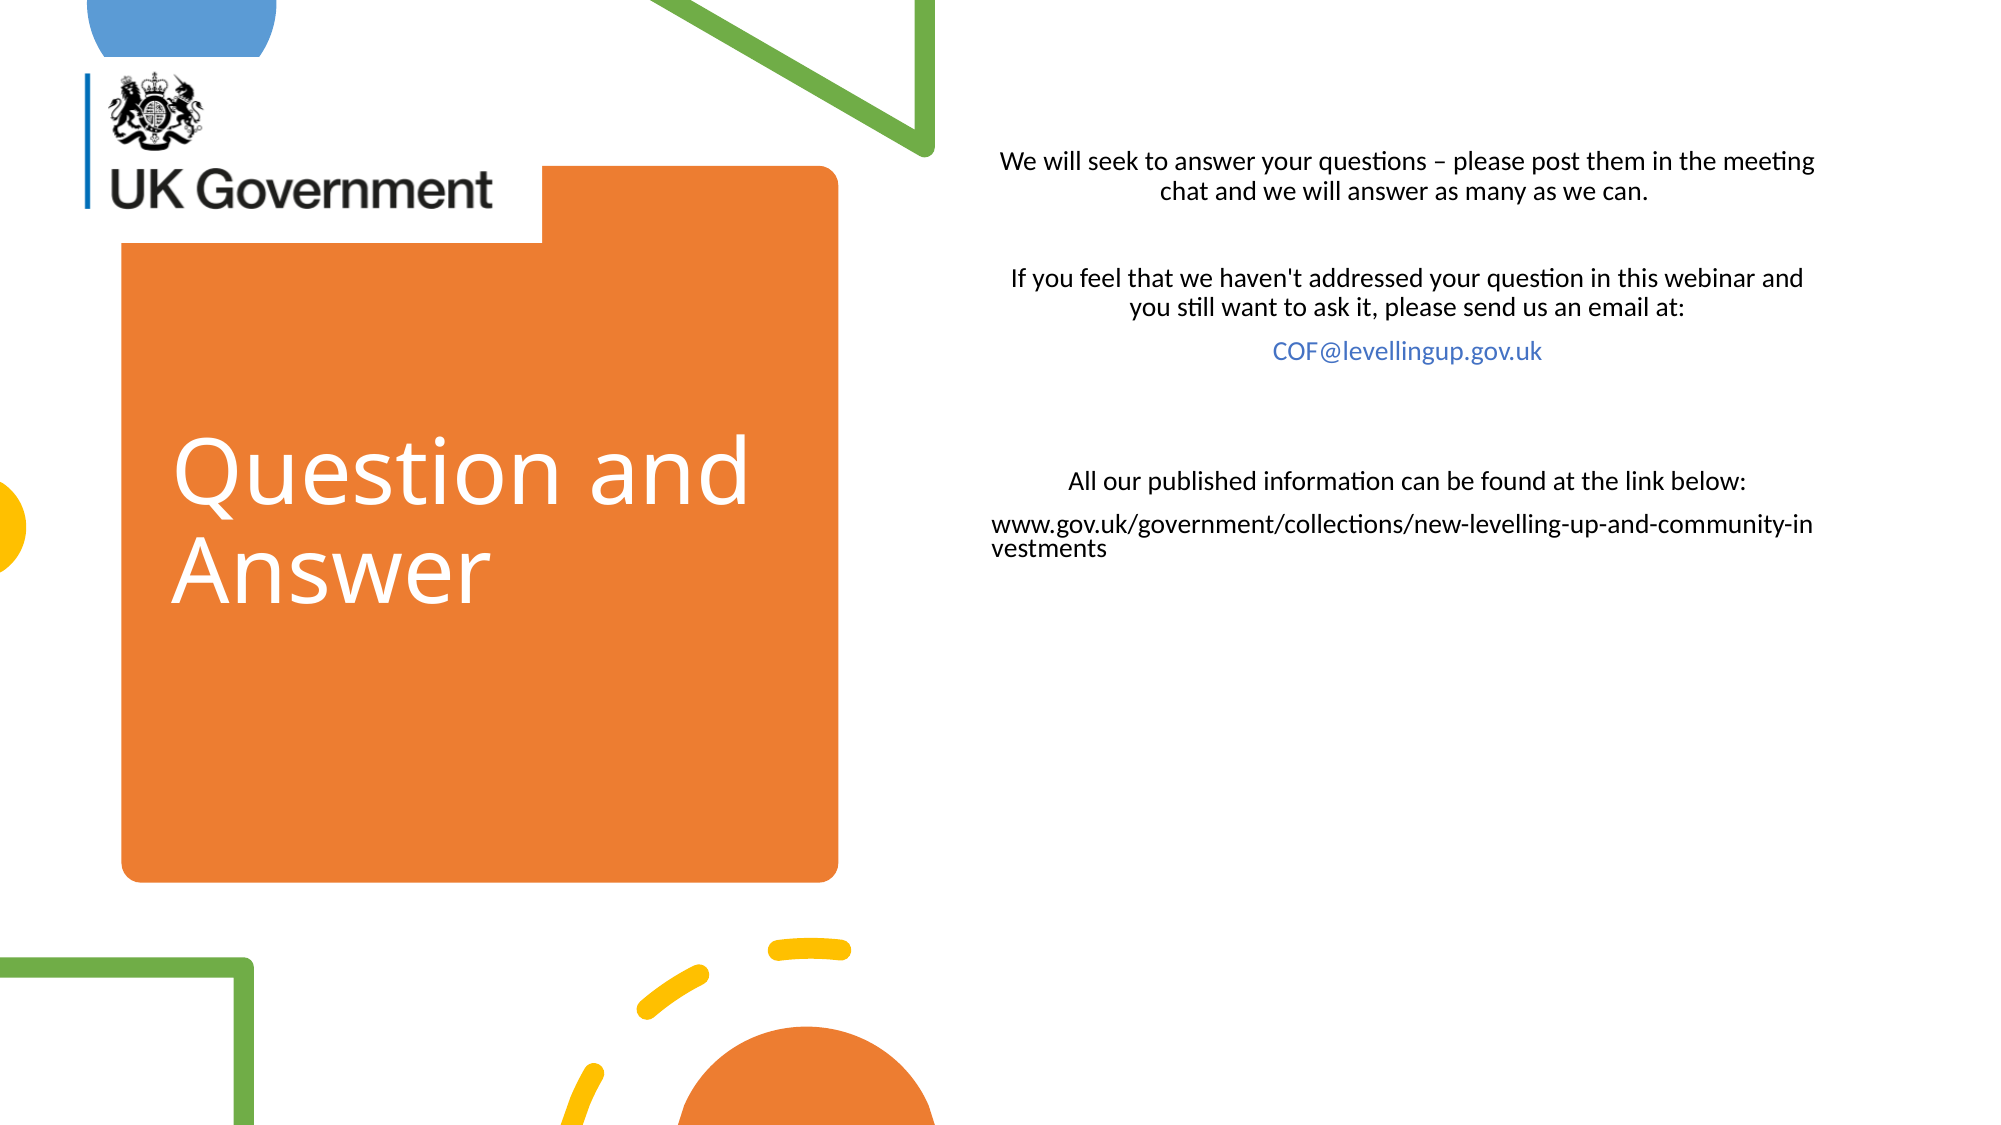

We will seek to answer your questions – please post them in the meeting chat and we will answer as many as we can.
If you feel that we haven't addressed your question in this webinar and you still want to ask it, please send us an email at:
COF@levellingup.gov.uk
All our published information can be found at the link below:
www.gov.uk/government/collections/new-levelling-up-and-community-investments
# Question and Answer